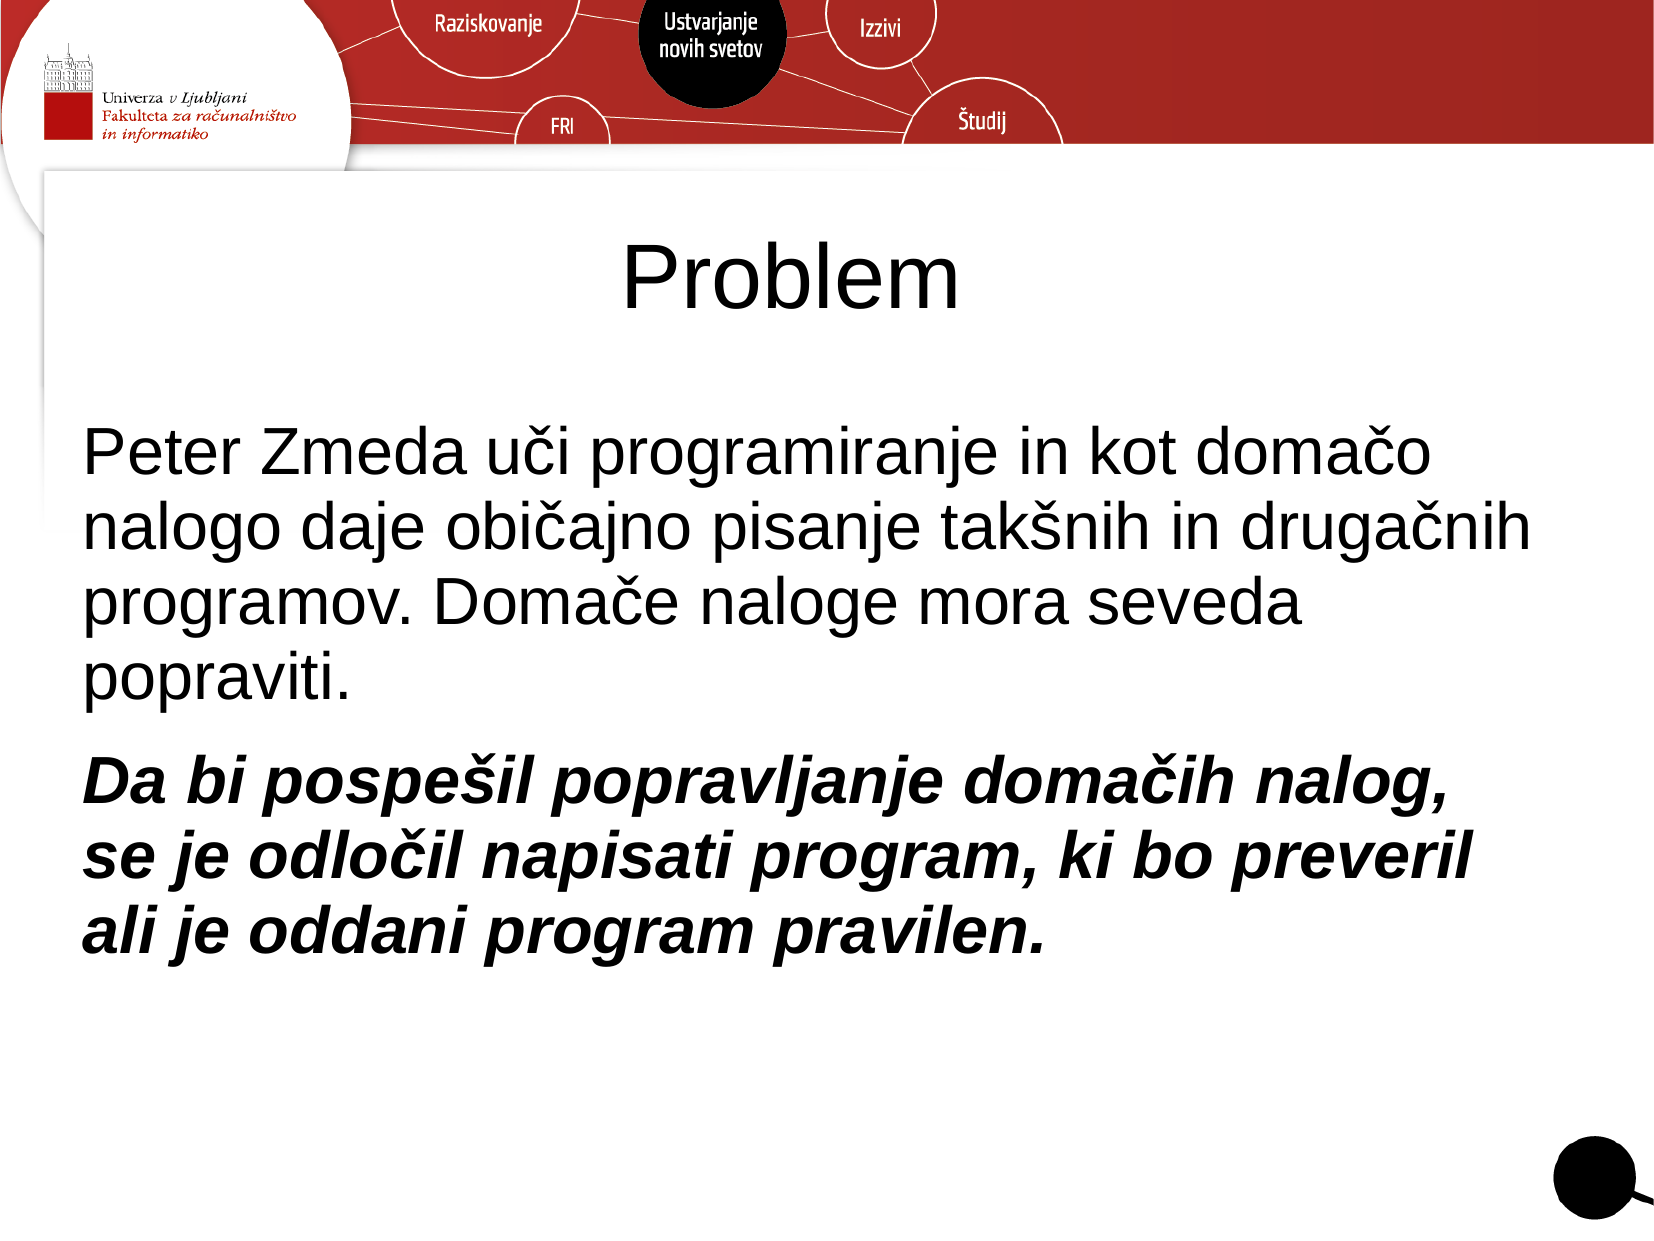

# Problem
Peter Zmeda uči programiranje in kot domačo nalogo daje običajno pisanje takšnih in drugačnih programov. Domače naloge mora seveda popraviti.
Da bi pospešil popravljanje domačih nalog, se je odločil napisati program, ki bo preveril ali je oddani program pravilen.